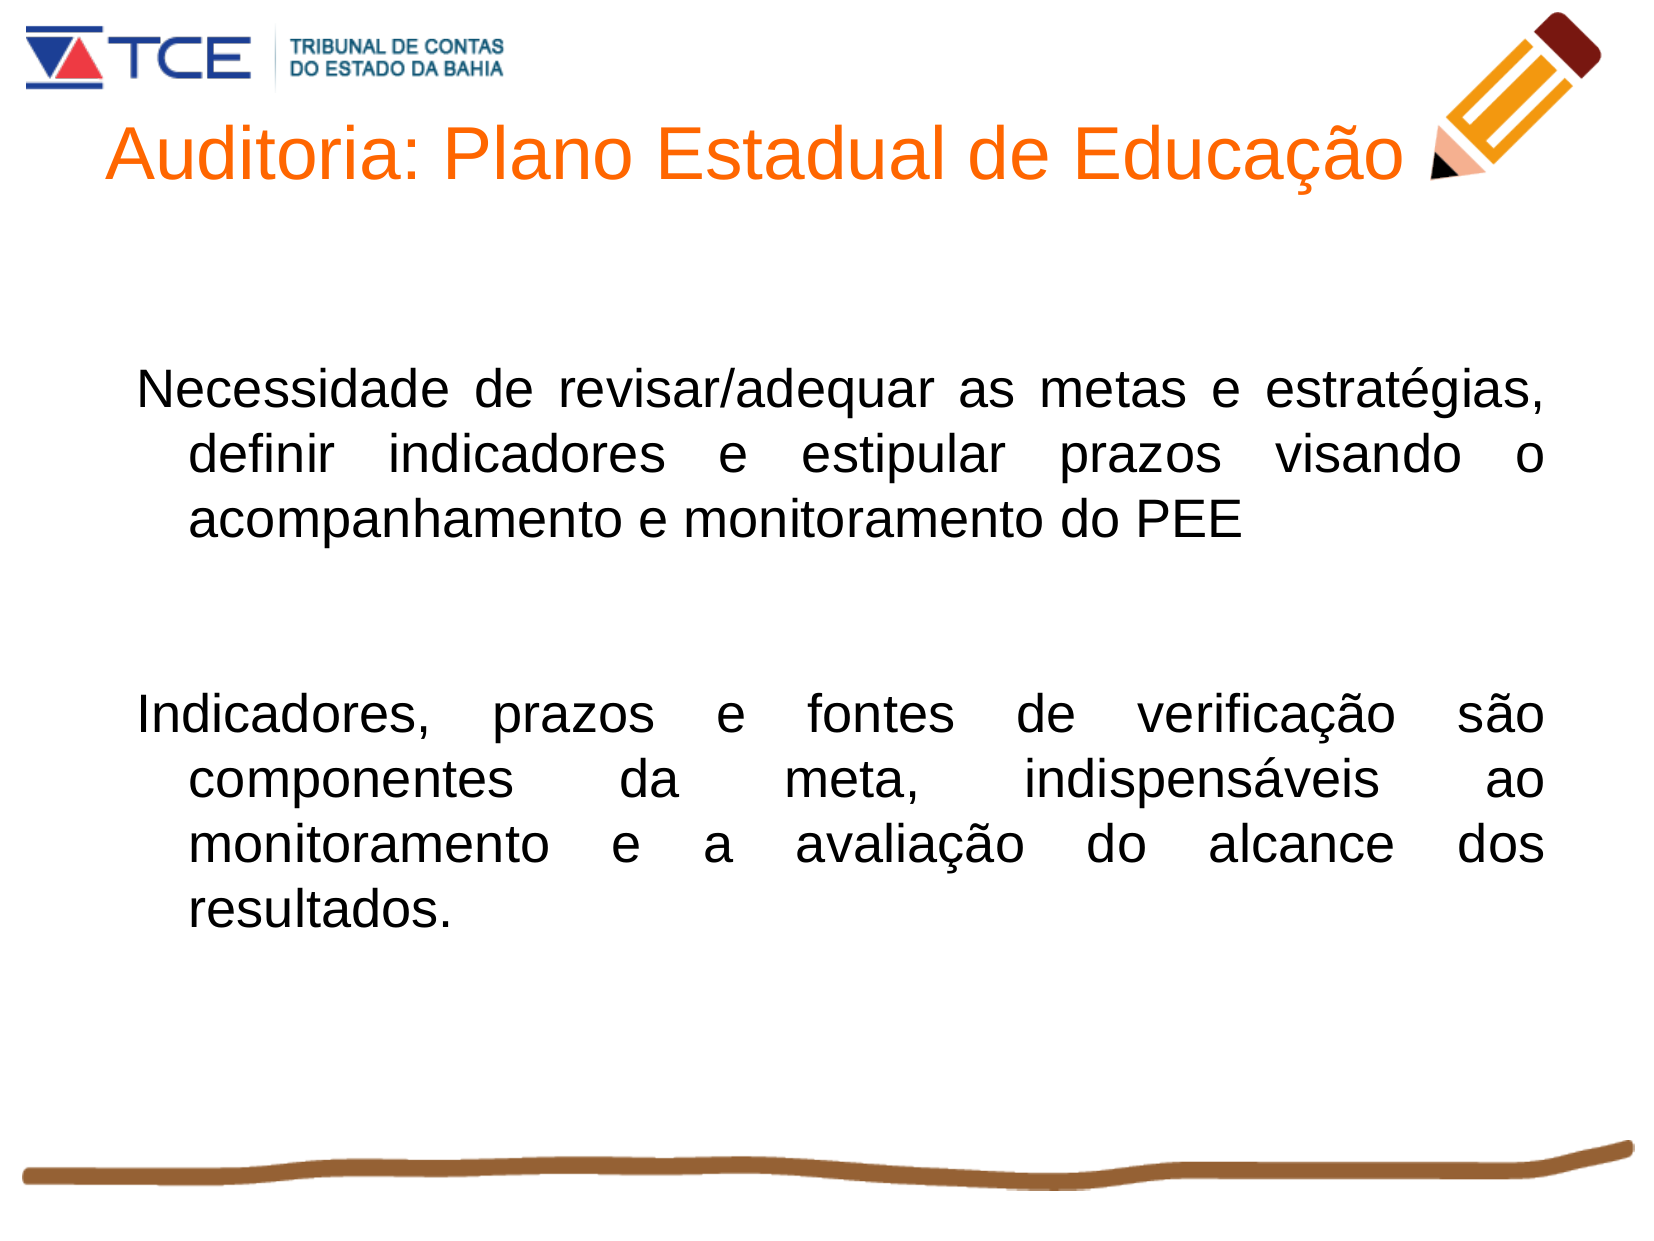

# Auditoria: Plano Estadual de Educação
Necessidade de revisar/adequar as metas e estratégias, definir indicadores e estipular prazos visando o acompanhamento e monitoramento do PEE
Indicadores, prazos e fontes de verificação são componentes da meta, indispensáveis ao monitoramento e a avaliação do alcance dos resultados.